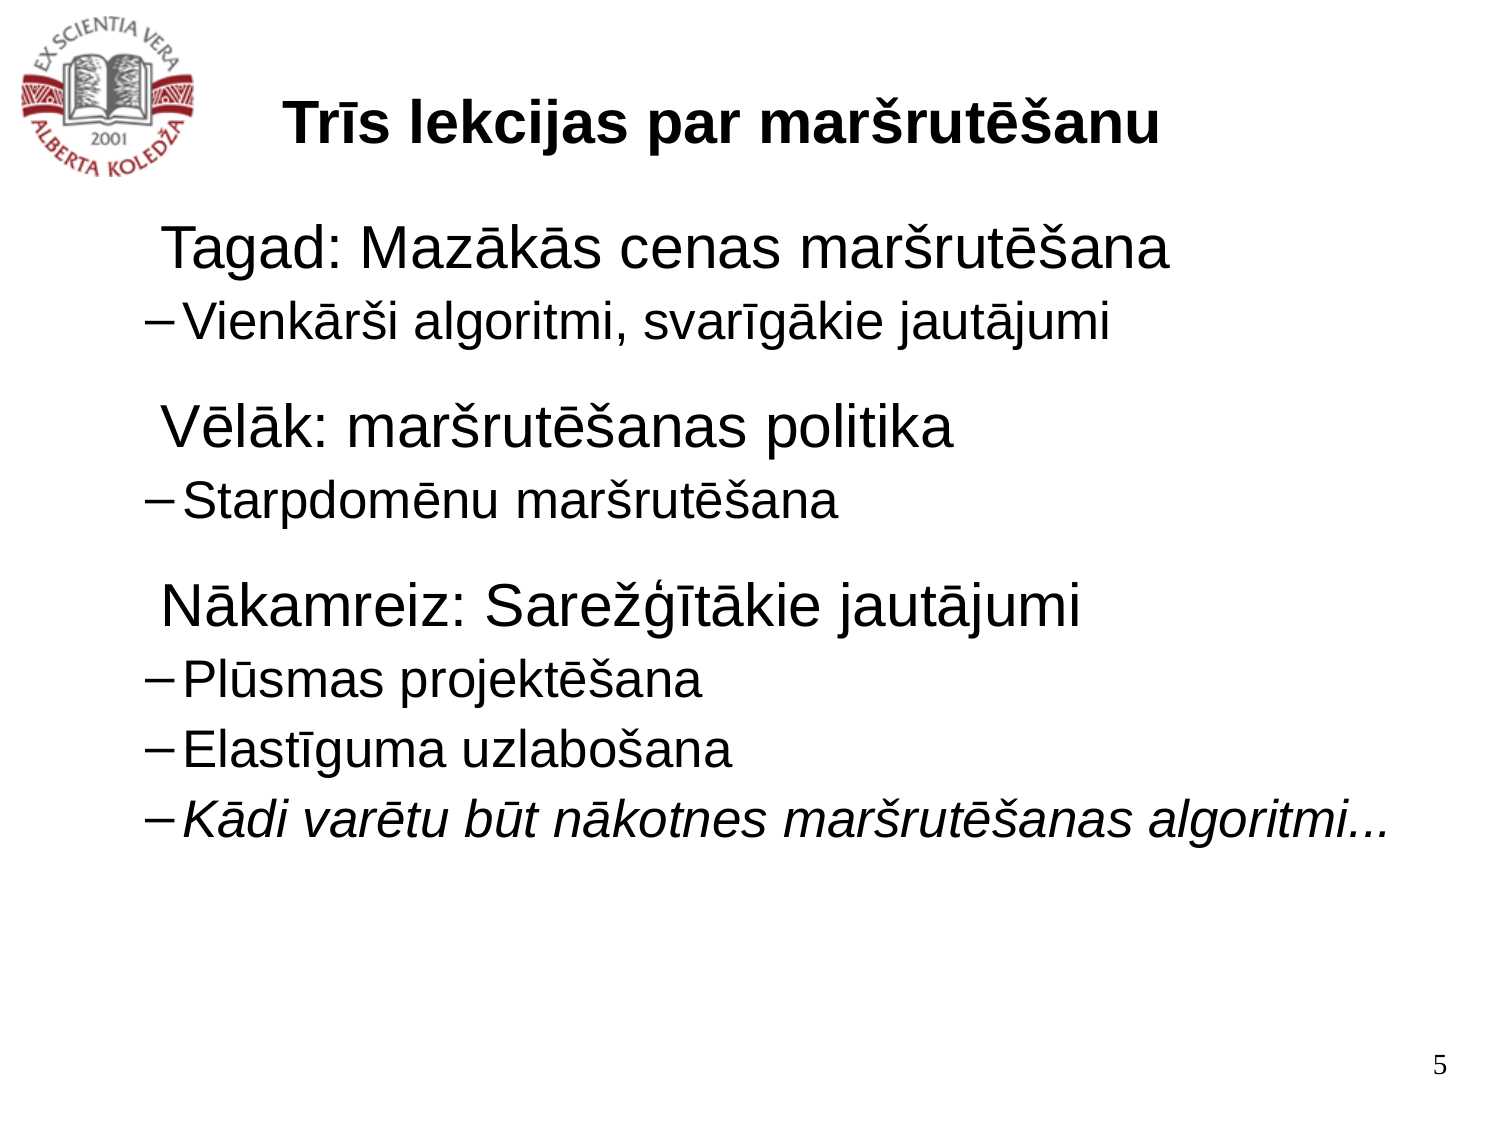

# Trīs lekcijas par maršrutēšanu
Tagad: Mazākās cenas maršrutēšana
Vienkārši algoritmi, svarīgākie jautājumi
Vēlāk: maršrutēšanas politika
Starpdomēnu maršrutēšana
Nākamreiz: Sarežģītākie jautājumi
Plūsmas projektēšana
Elastīguma uzlabošana
Kādi varētu būt nākotnes maršrutēšanas algoritmi...